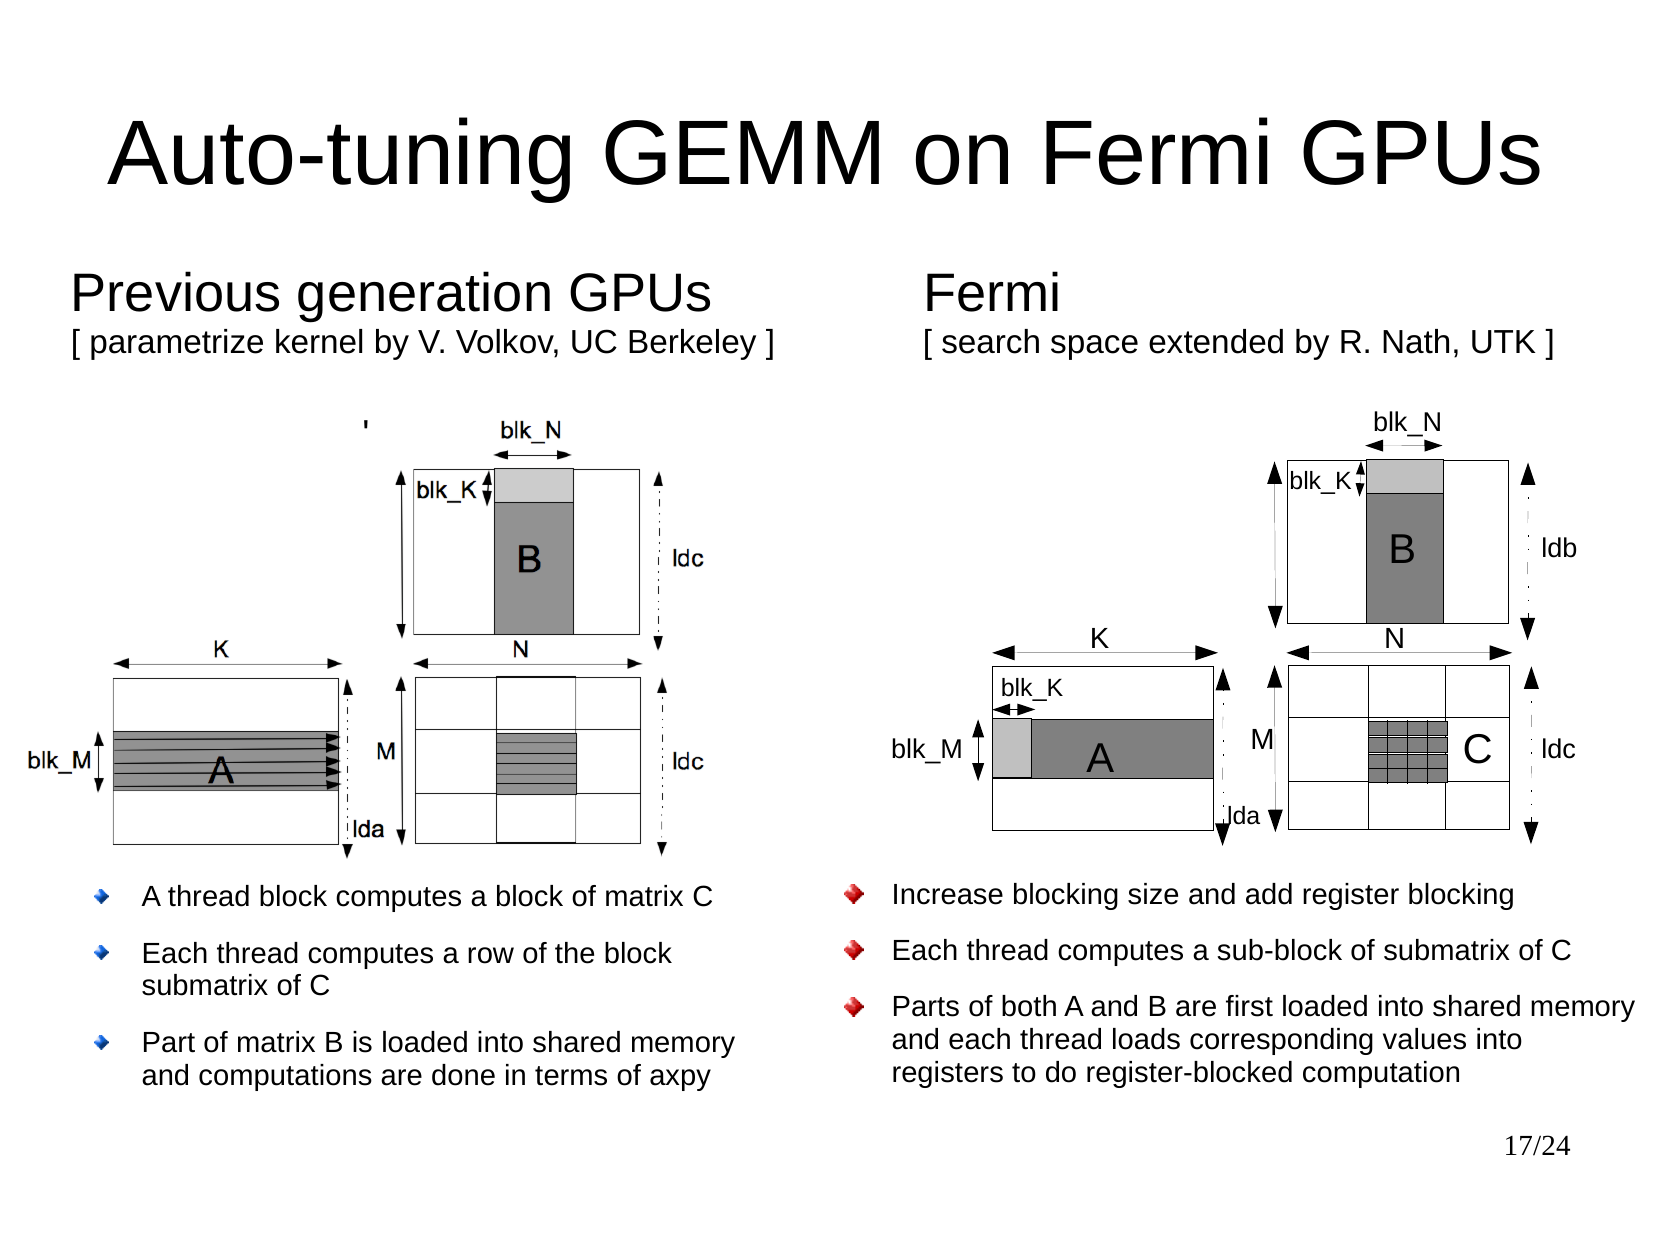

# Auto-tuning GEMM on Fermi GPUs
Previous generation GPUs Fermi
[ parametrize kernel by V. Volkov, UC Berkeley ] [ search space extended by R. Nath, UTK ]
blk_N
blk_K
ldb
B
K
N
blk_K
ldc
C
M
A
blk_M
lda
Increase blocking size and add register blocking
Each thread computes a sub-block of submatrix of C
Parts of both A and B are first loaded into shared memory and each thread loads corresponding values into
registers to do register-blocked computation
A thread block computes a block of matrix C
Each thread computes a row of the block
submatrix of C
Part of matrix B is loaded into shared memory
and computations are done in terms of axpy
17